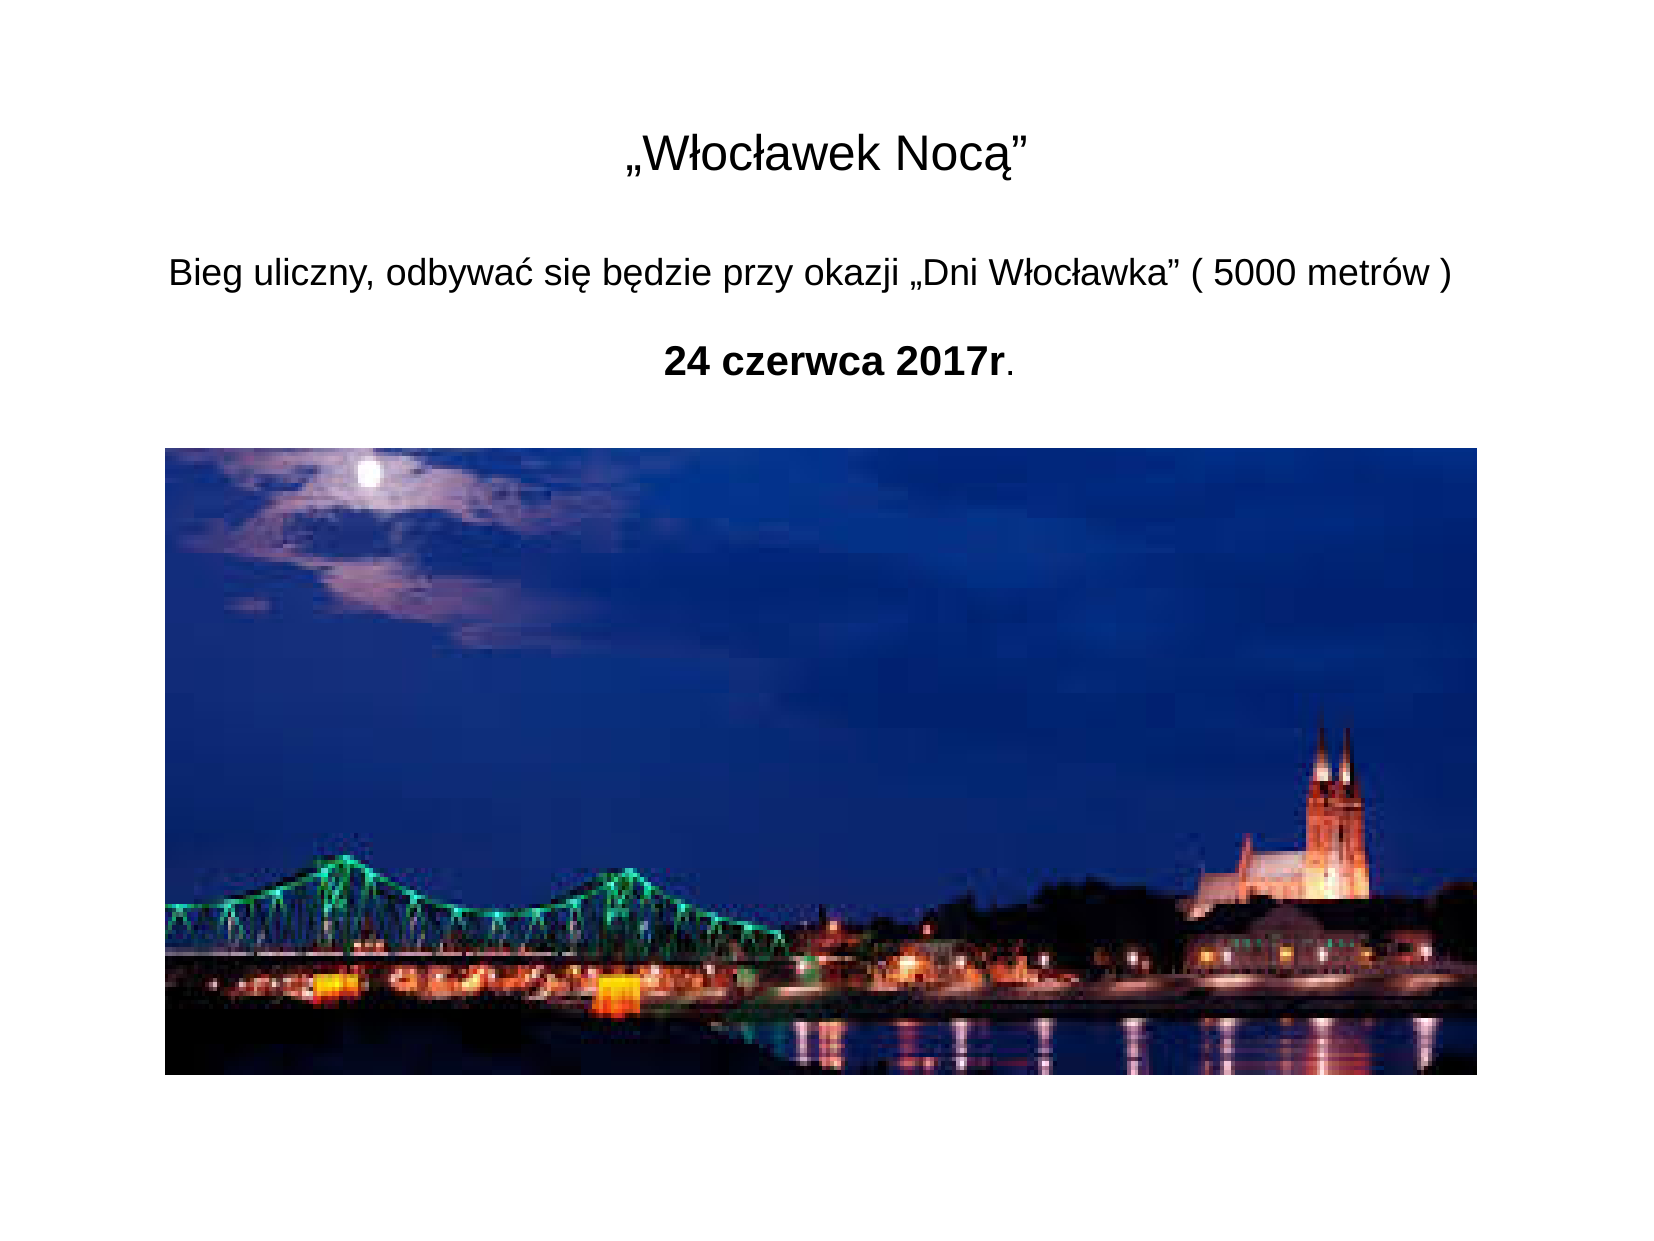

# „Włocławek Nocą”
 Bieg uliczny, odbywać się będzie przy okazji „Dni Włocławka” ( 5000 metrów )
 24 czerwca 2017r.